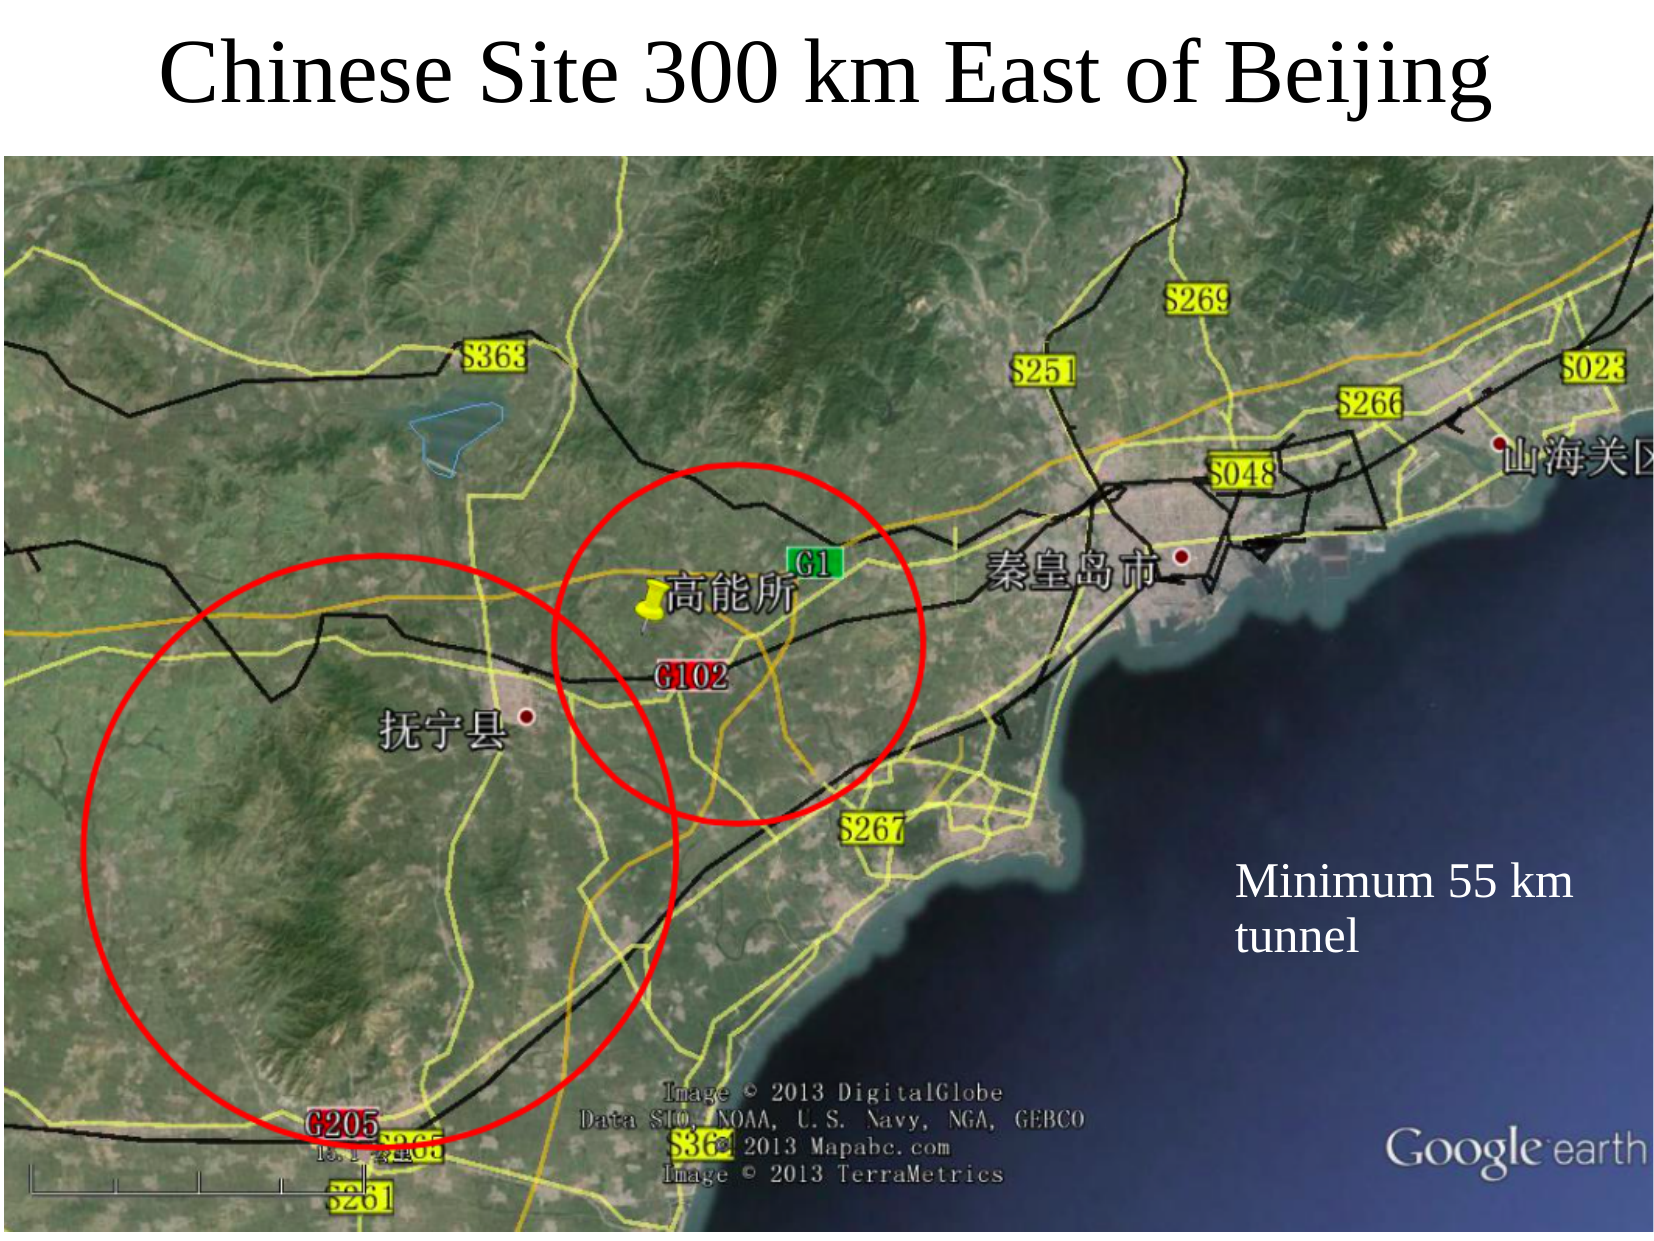

# Chinese Site 300 km East of Beijing
Minimum 55 km
tunnel